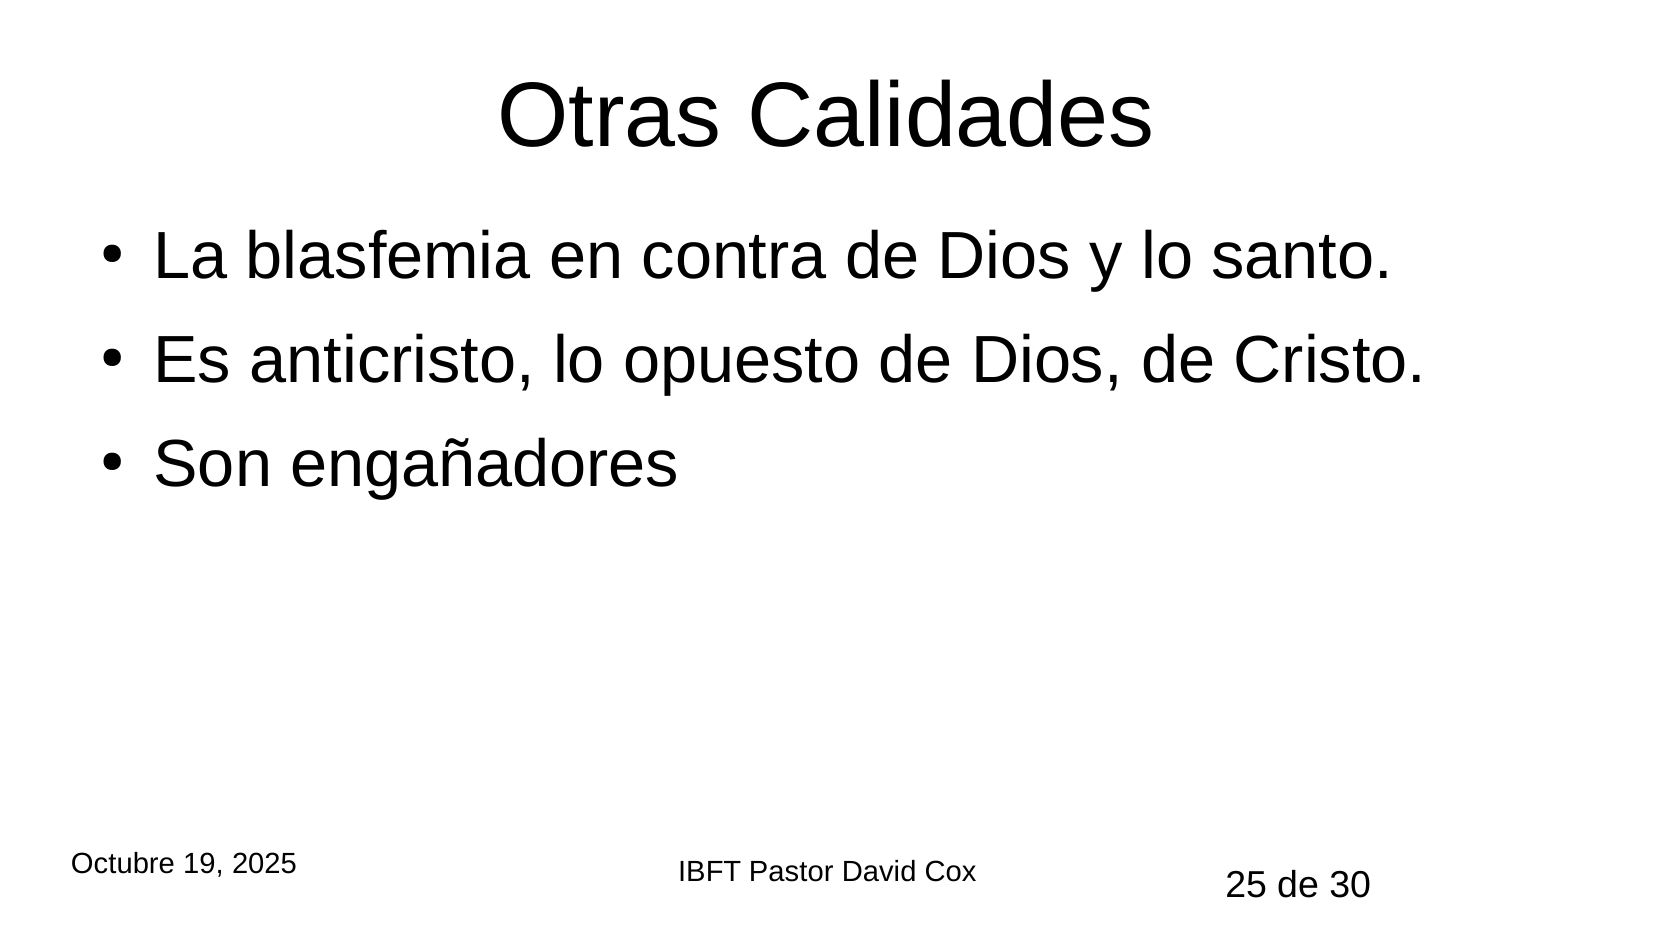

# Otras Calidades
La blasfemia en contra de Dios y lo santo.
Es anticristo, lo opuesto de Dios, de Cristo.
Son engañadores
Octubre 19, 2025
IBFT Pastor David Cox
 de 30